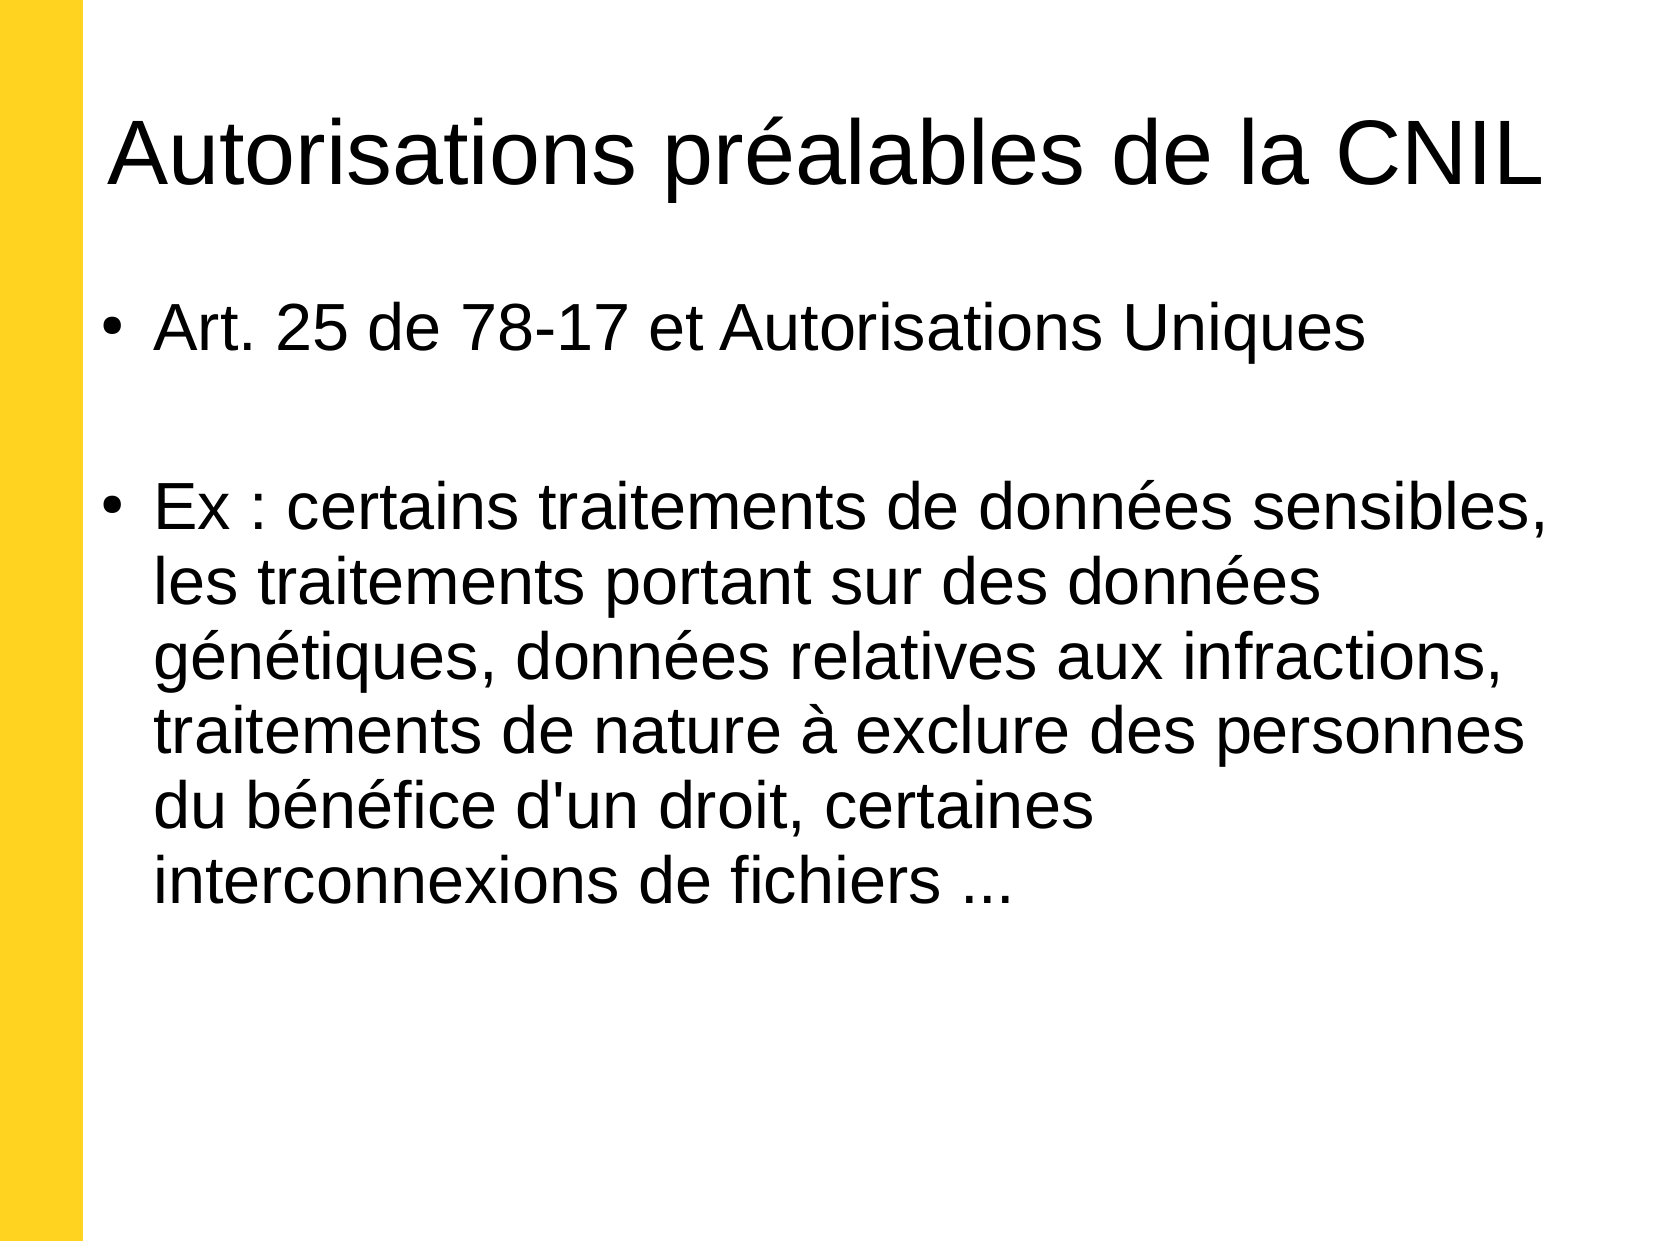

# Autorisations préalables de la CNIL
Art. 25 de 78-17 et Autorisations Uniques
Ex : certains traitements de données sensibles, les traitements portant sur des données génétiques, données relatives aux infractions, traitements de nature à exclure des personnes du bénéfice d'un droit, certaines interconnexions de fichiers ...